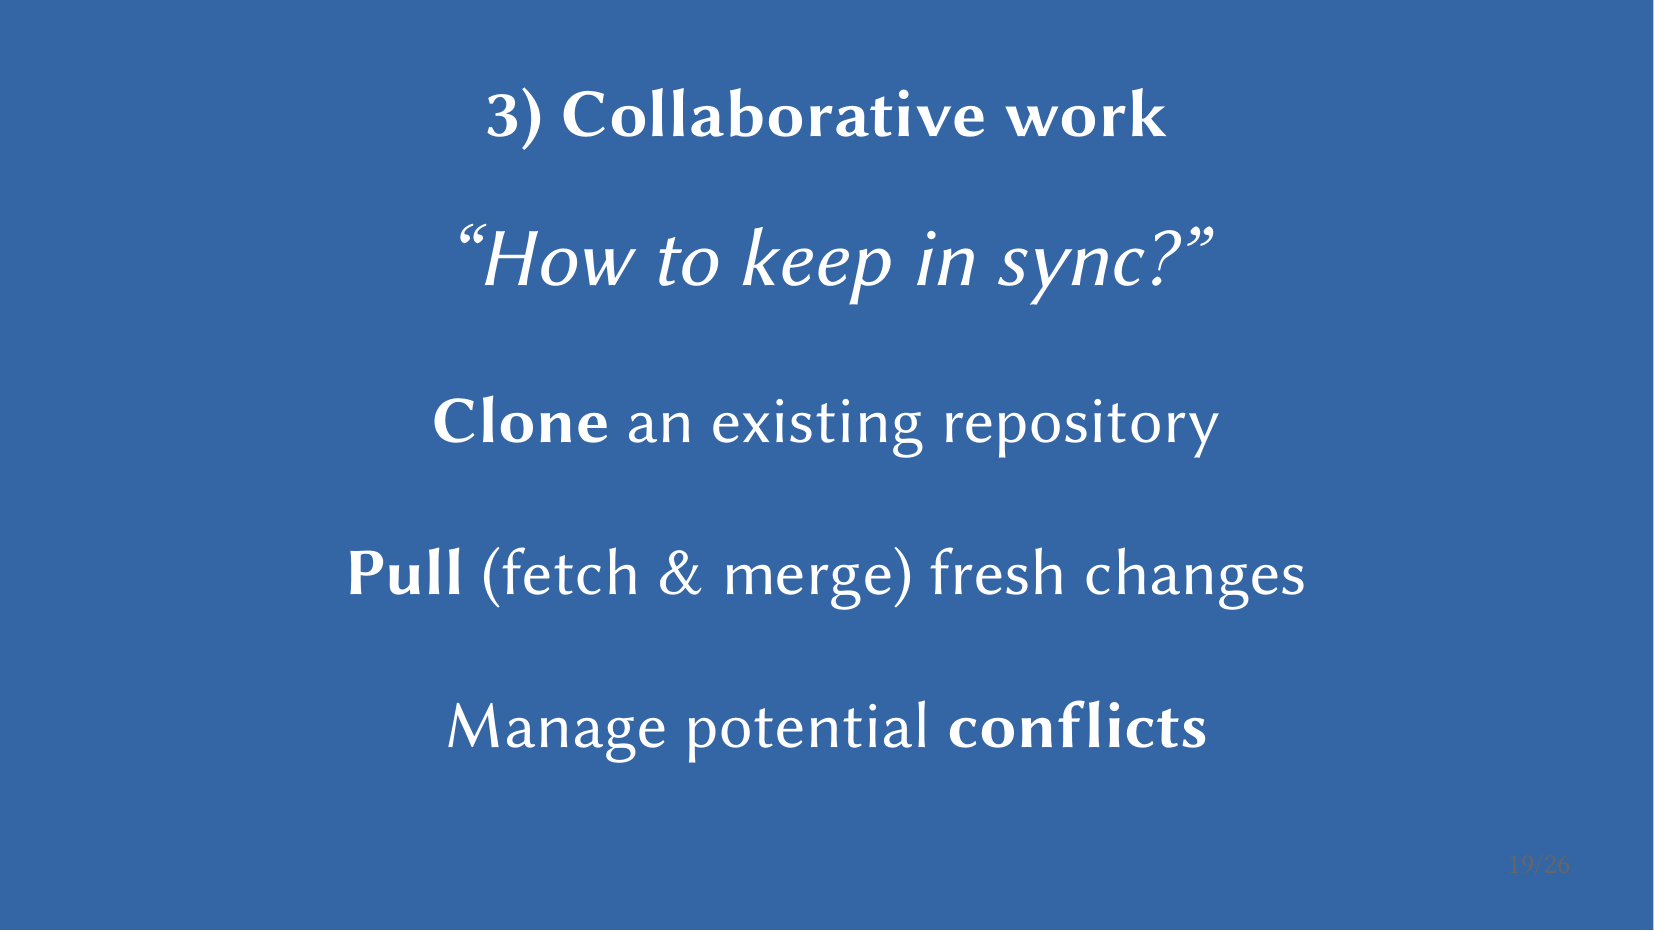

# 3) Collaborative work
“How to keep in sync?”
Clone an existing repository
Pull (fetch & merge) fresh changes
Manage potential conflicts
19